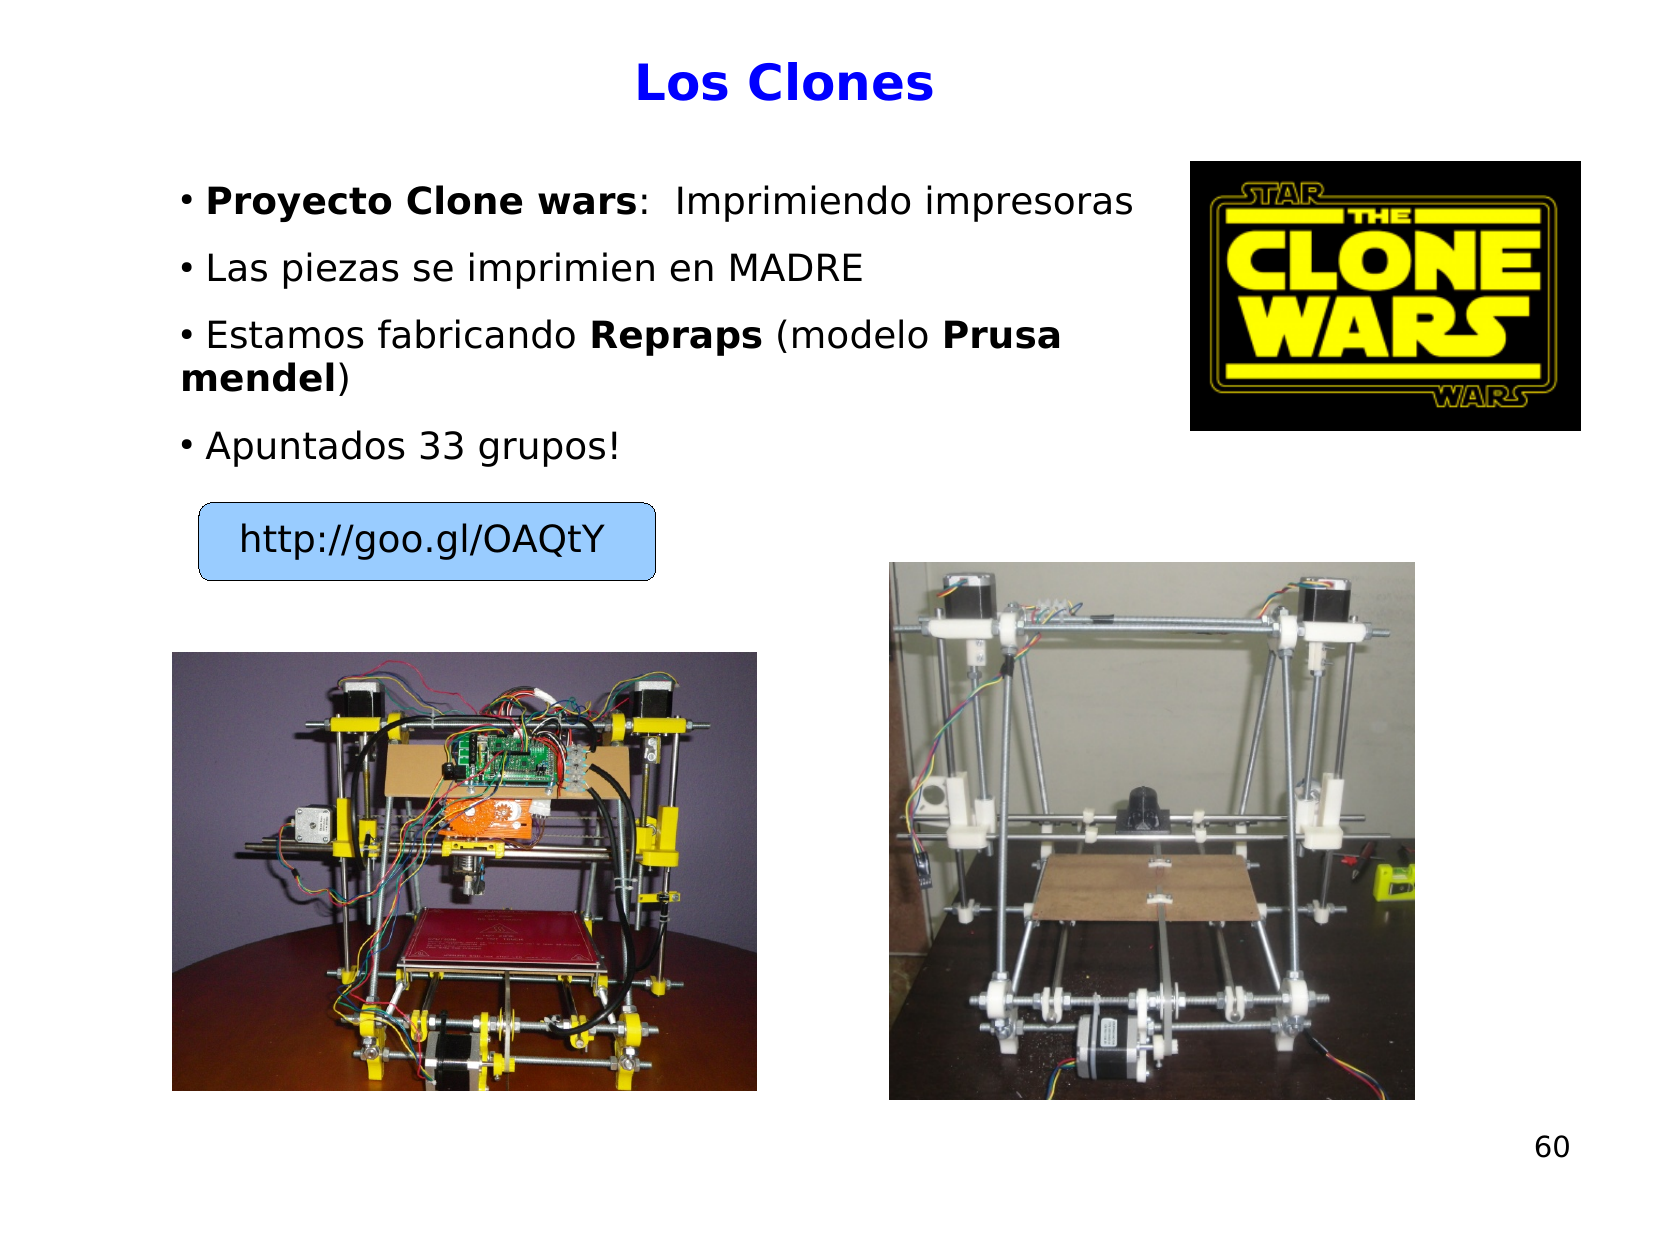

Los Clones
 Proyecto Clone wars: Imprimiendo impresoras
 Las piezas se imprimien en MADRE
 Estamos fabricando Repraps (modelo Prusa mendel)
 Apuntados 33 grupos!
http://goo.gl/OAQtY
60